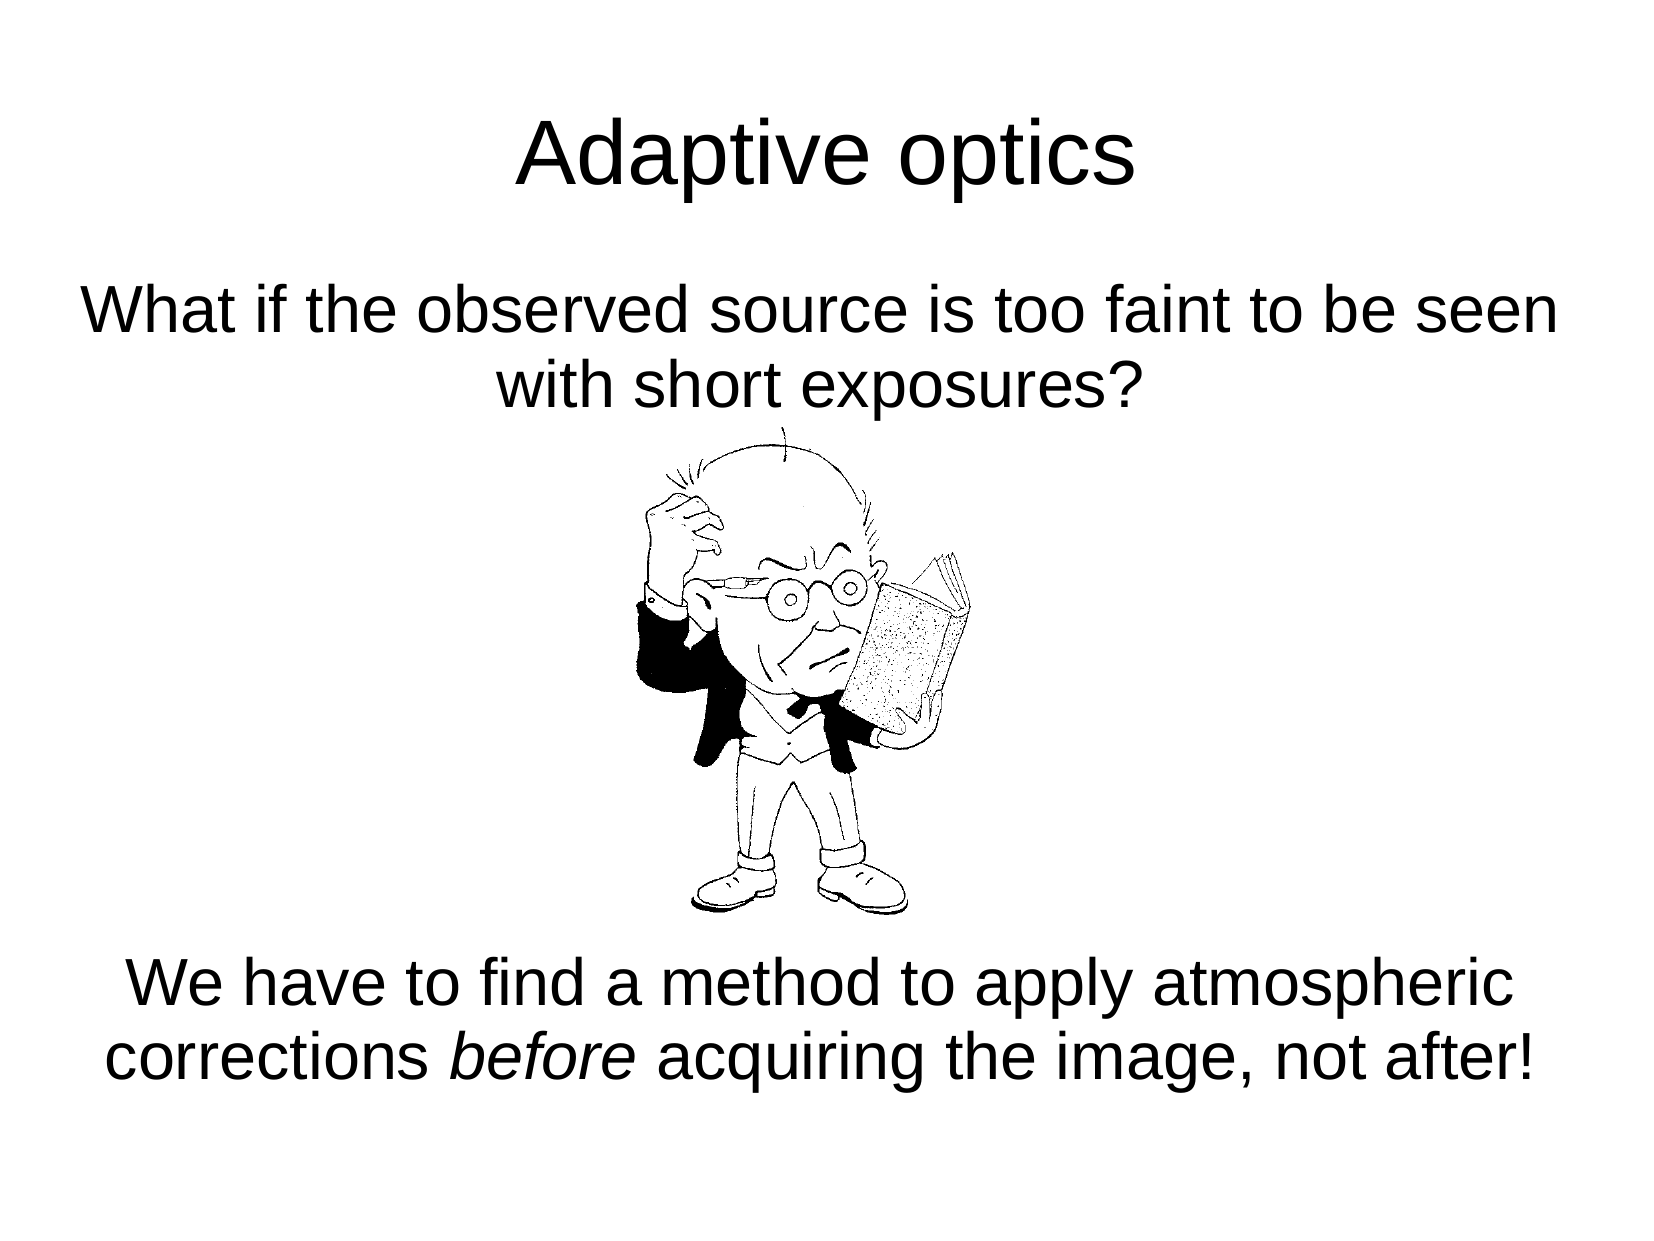

# Adaptive optics
What if the observed source is too faint to be seen with short exposures?
We have to find a method to apply atmospheric corrections before acquiring the image, not after!